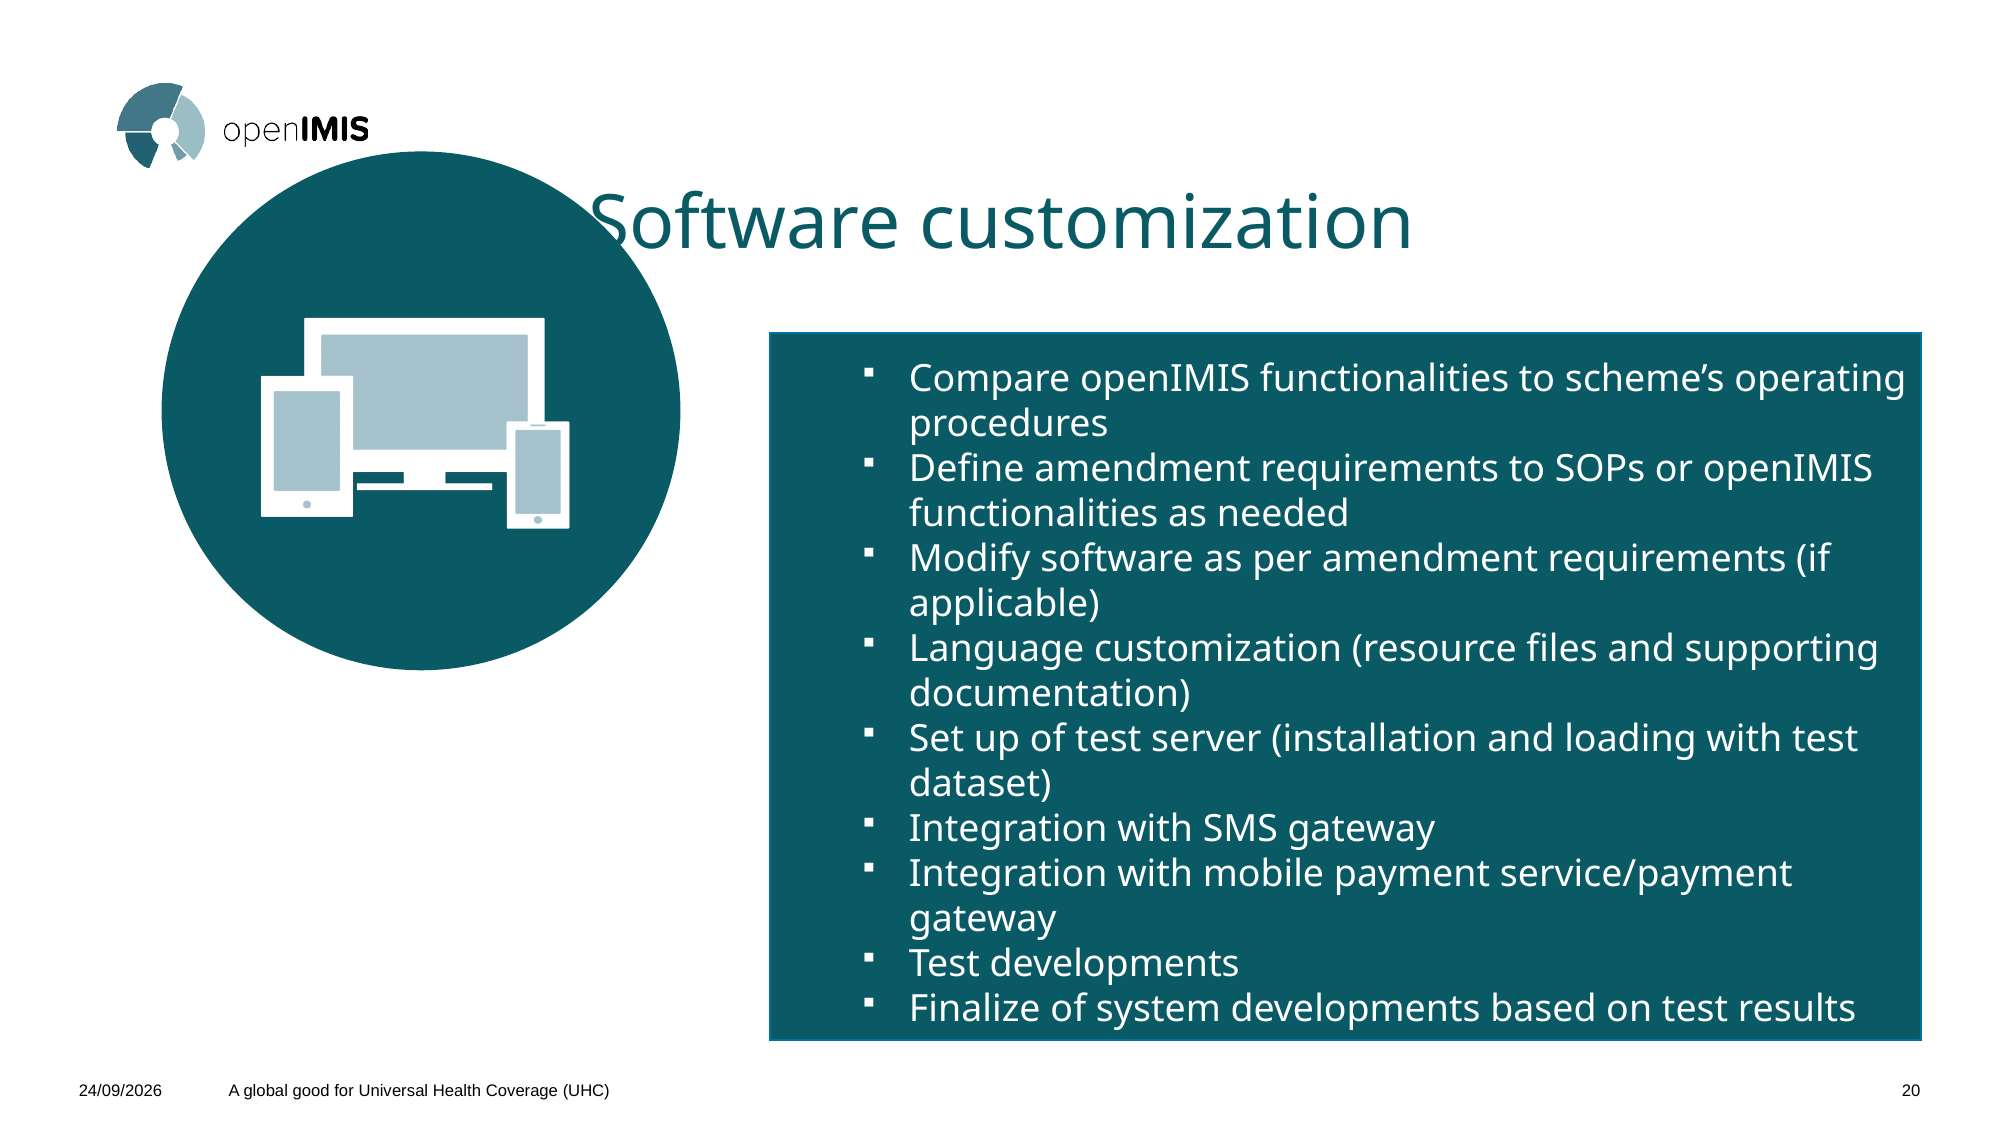

Software customization
Compare openIMIS functionalities to scheme’s operating procedures
Define amendment requirements to SOPs or openIMIS functionalities as needed
Modify software as per amendment requirements (if applicable)
Language customization (resource files and supporting documentation)
Set up of test server (installation and loading with test dataset)
Integration with SMS gateway
Integration with mobile payment service/payment gateway
Test developments
Finalize of system developments based on test results
openIMIS customized for your scheme is ready!
A global good for Universal Health Coverage (UHC)